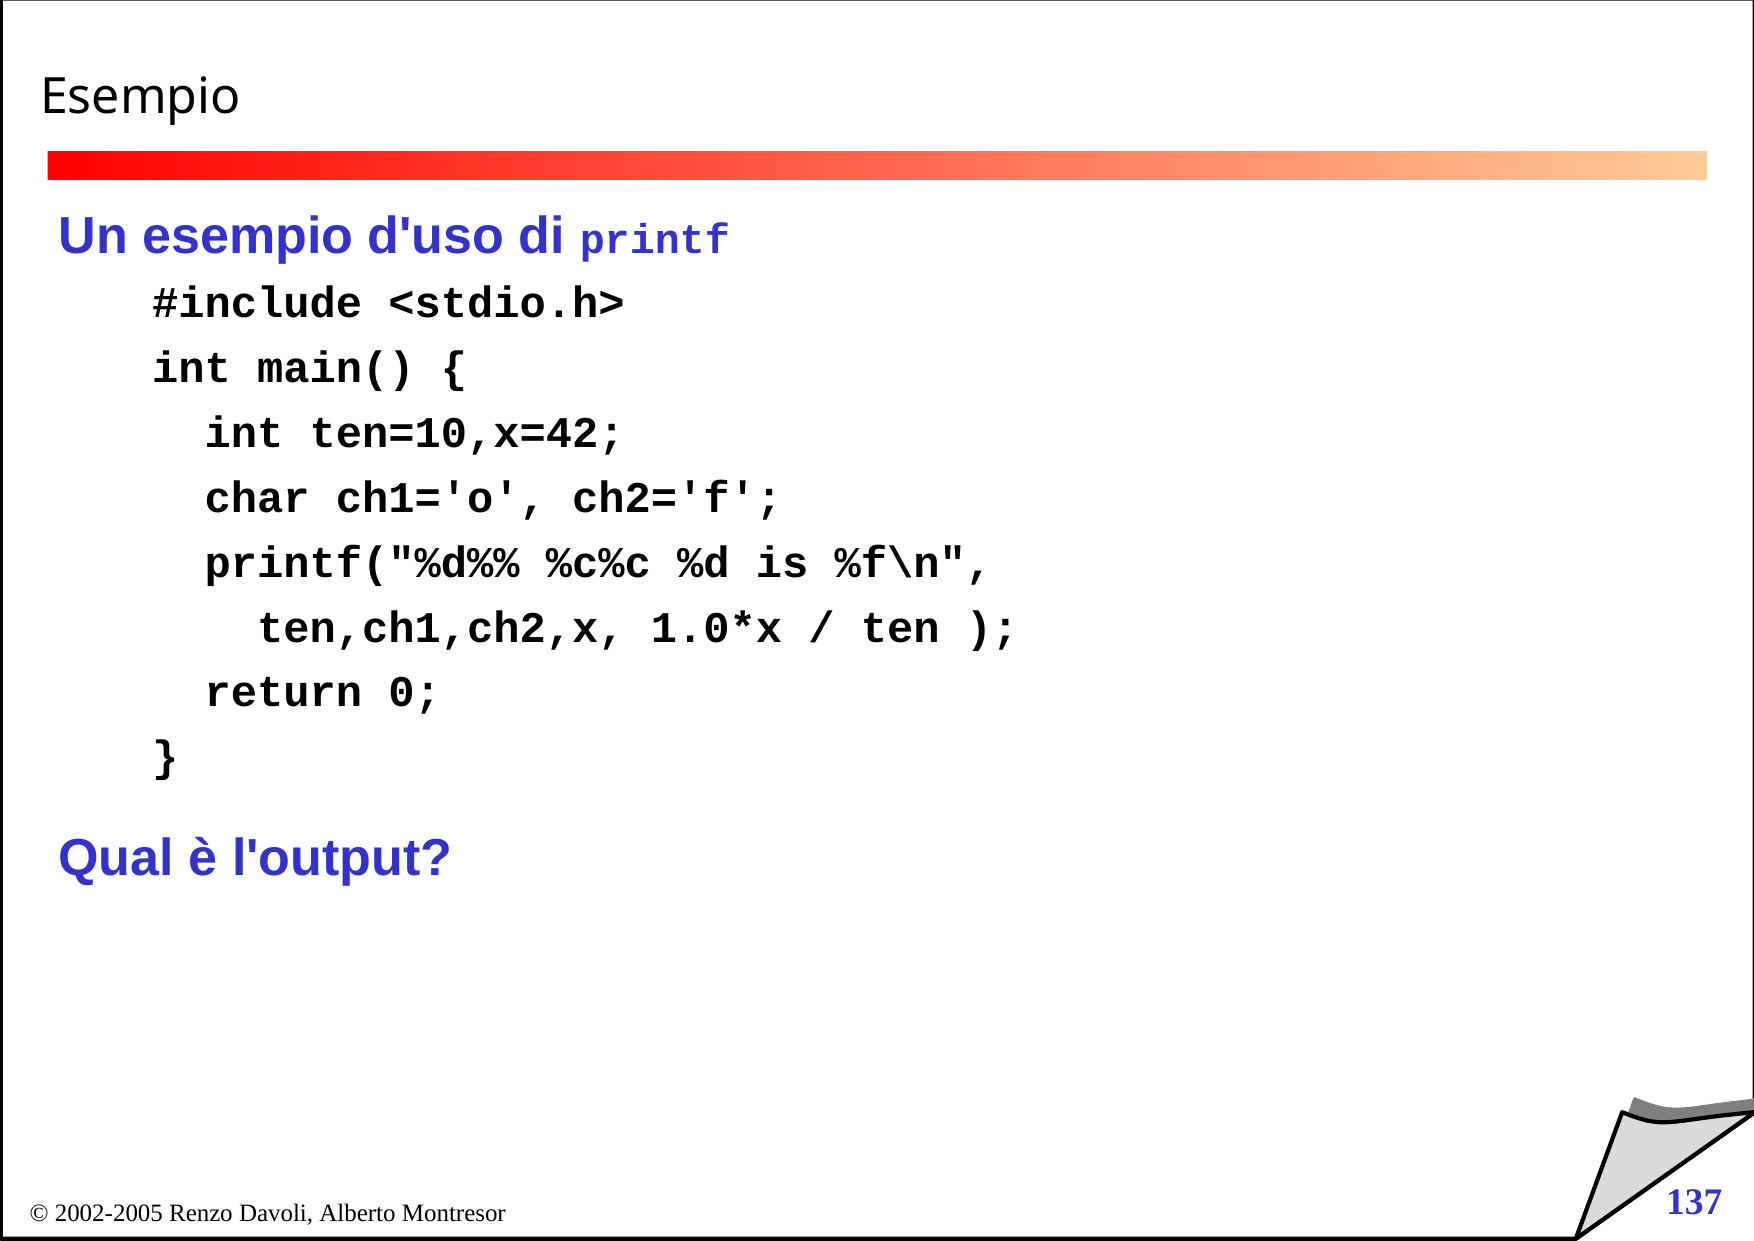

# Esempio
Un esempio d'uso di printf
#include <stdio.h>
int main() {
 int ten=10,x=42;
 char ch1='o', ch2='f';
 printf("%d%% %c%c %d is %f\n",
 ten,ch1,ch2,x, 1.0*x / ten );
 return 0;
}
Qual è l'output?